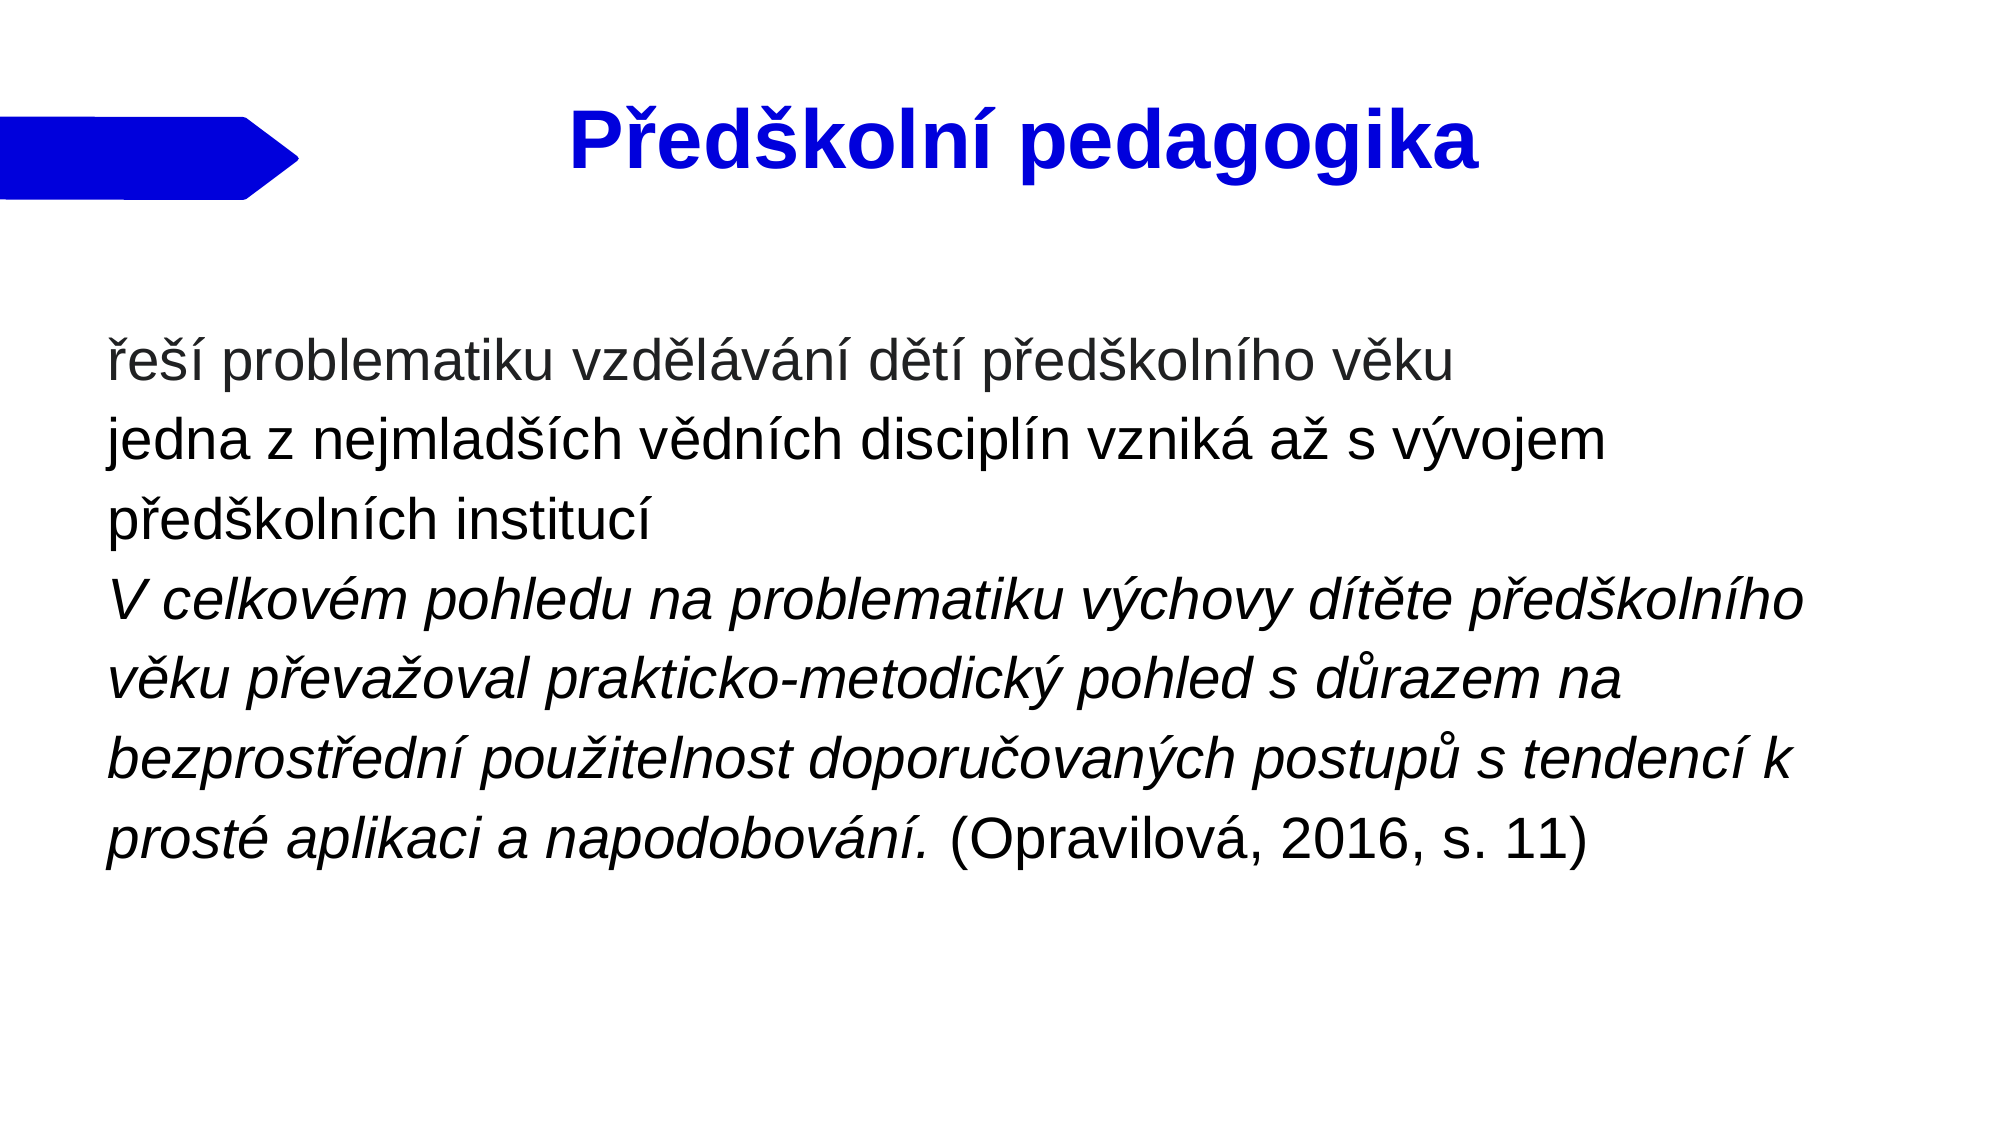

# Předškolní pedagogika
řeší problematiku vzdělávání dětí předškolního věku
jedna z nejmladších vědních disciplín vzniká až s vývojem předškolních institucí
V celkovém pohledu na problematiku výchovy dítěte předškolního věku převažoval prakticko-metodický pohled s důrazem na bezprostřední použitelnost doporučovaných postupů s tendencí k prosté aplikaci a napodobování. (Opravilová, 2016, s. 11)